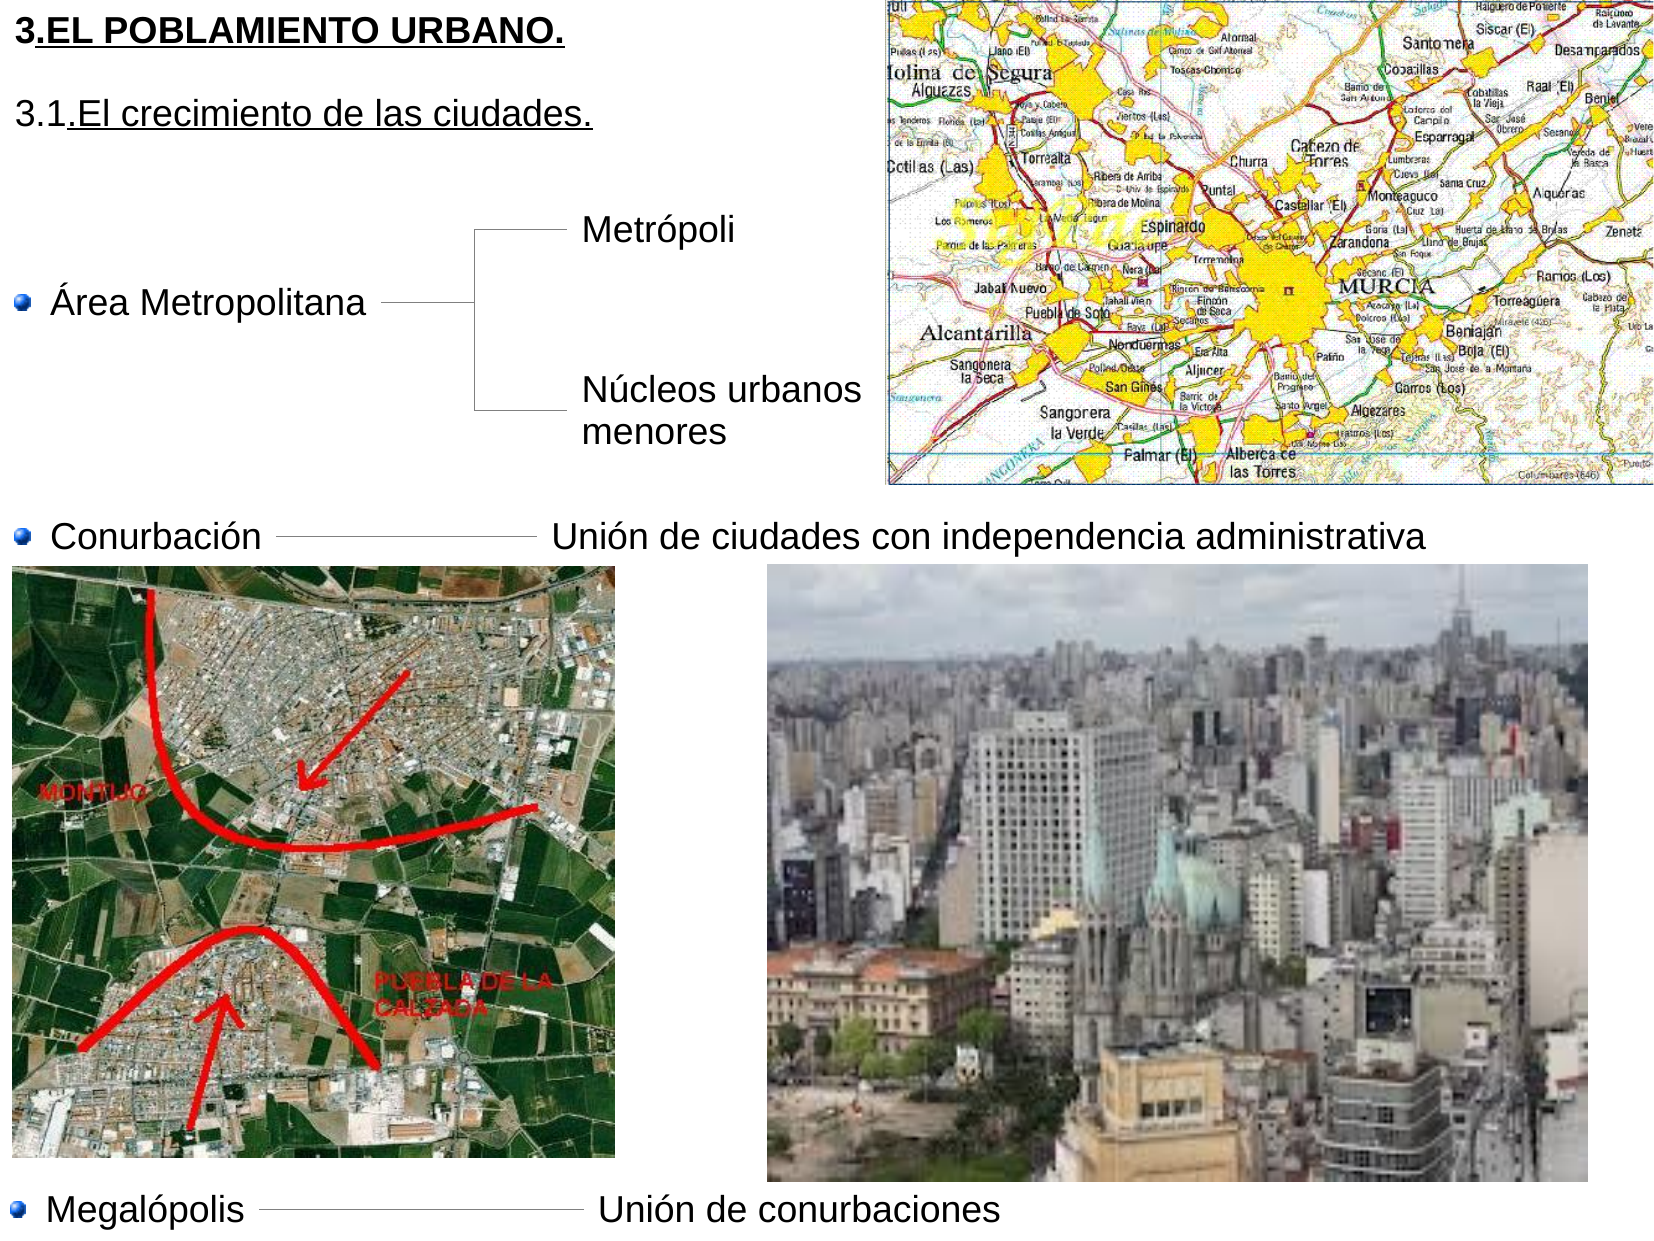

3.EL POBLAMIENTO URBANO.
3.1.El crecimiento de las ciudades.
Metrópoli
Área Metropolitana
Núcleos urbanos
menores
Conurbación
Unión de ciudades con independencia administrativa
Megalópolis
Unión de conurbaciones